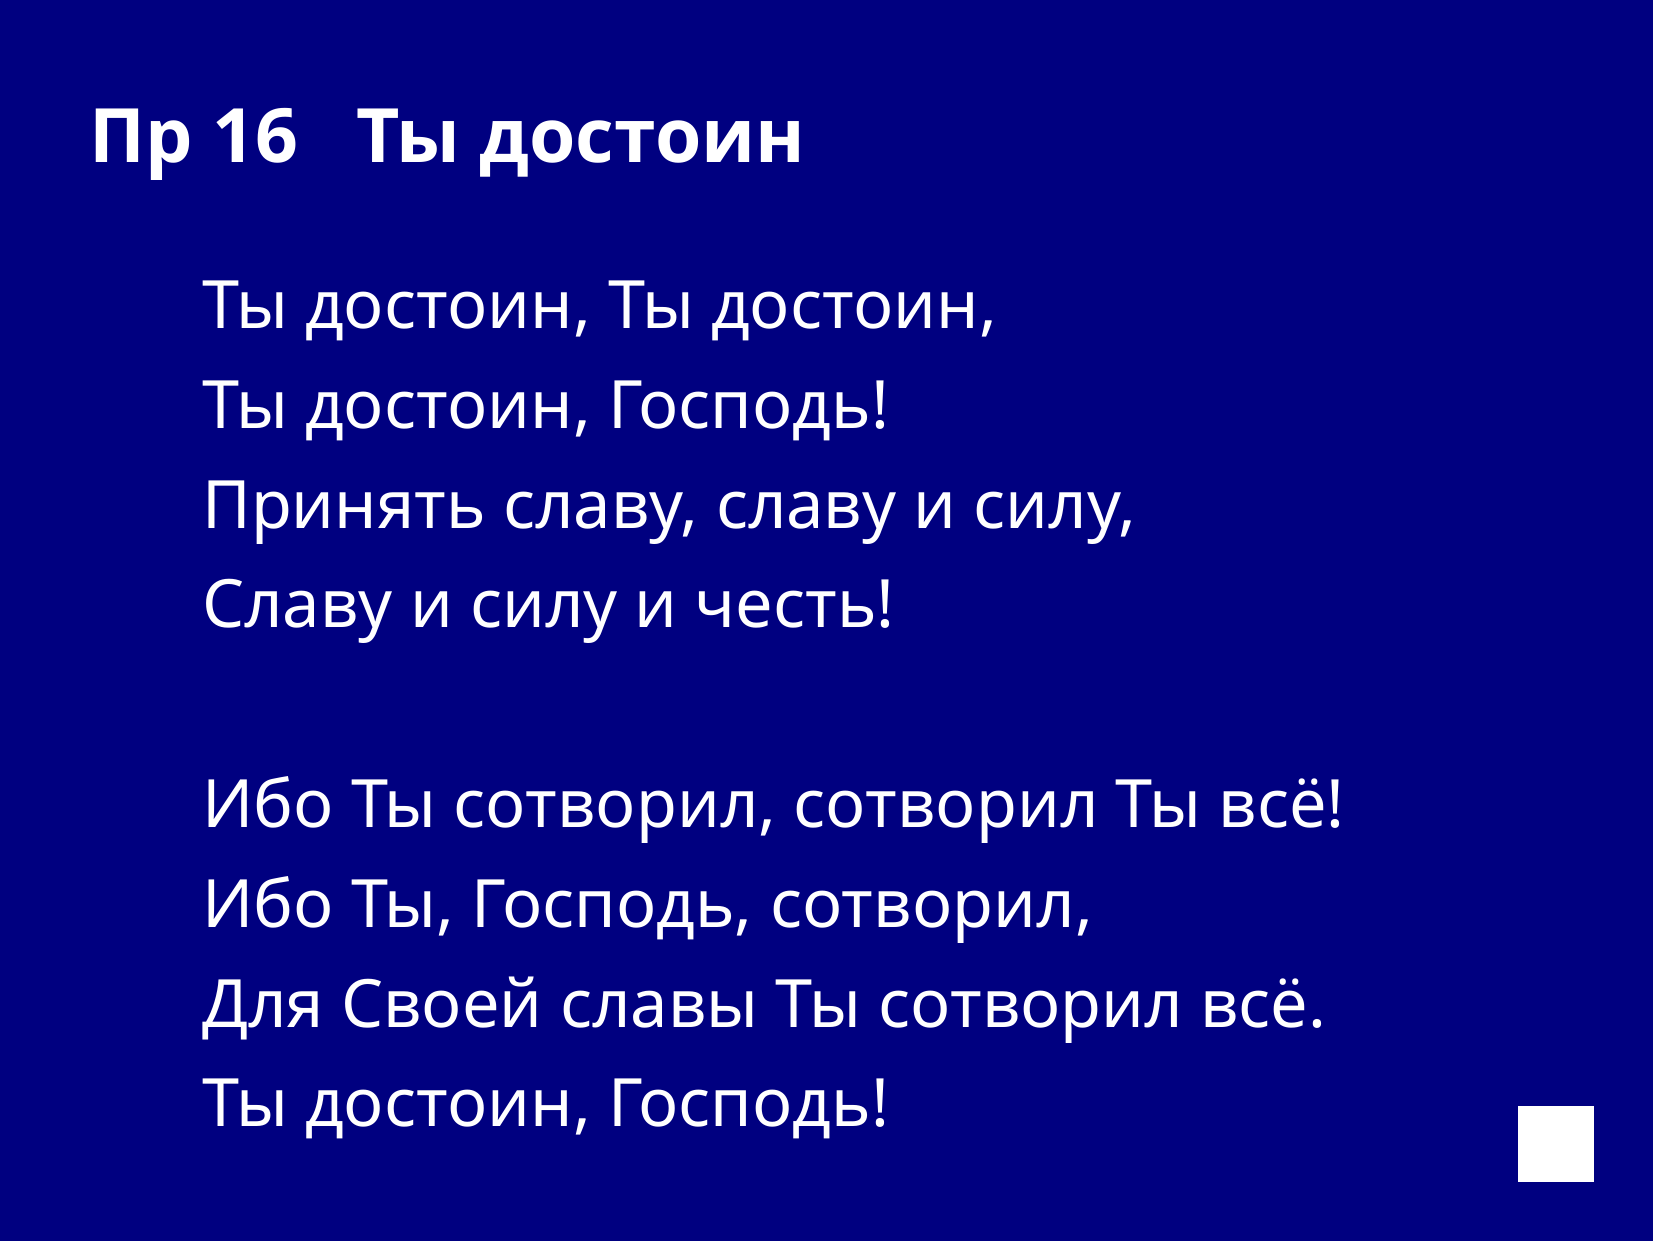

Пр 16 Ты достоин
	Ты достоин, Ты достоин,
	Ты достоин, Господь!
	Принять славу, славу и силу,
	Славу и силу и честь!
	Ибо Ты сотворил, сотворил Ты всё!
	Ибо Ты, Господь, сотворил,
	Для Своей славы Ты сотворил всё.
	Ты достоин, Господь!